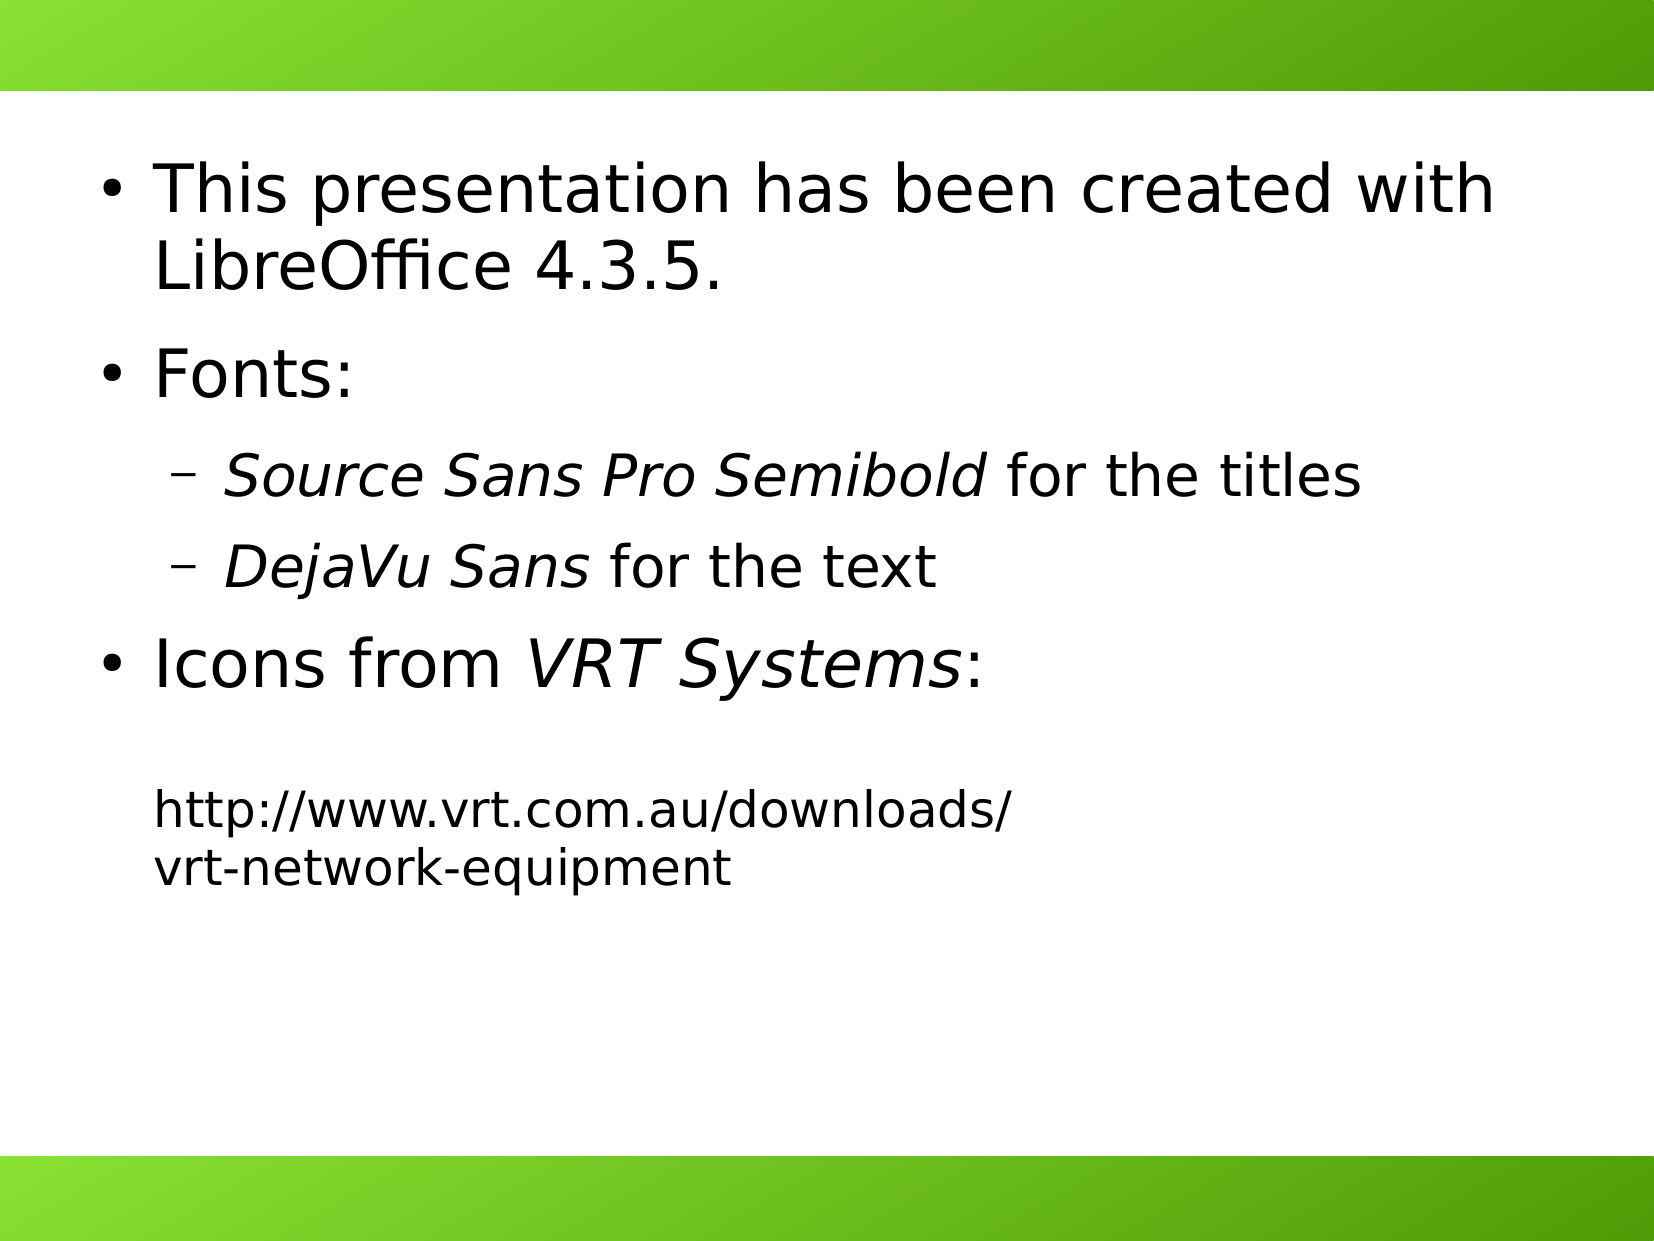

# This presentation has been created with LibreOffice 4.3.5.
Fonts:
Source Sans Pro Semibold for the titles
DejaVu Sans for the text
Icons from VRT Systems:
http://www.vrt.com.au/downloads/
vrt-network-equipment